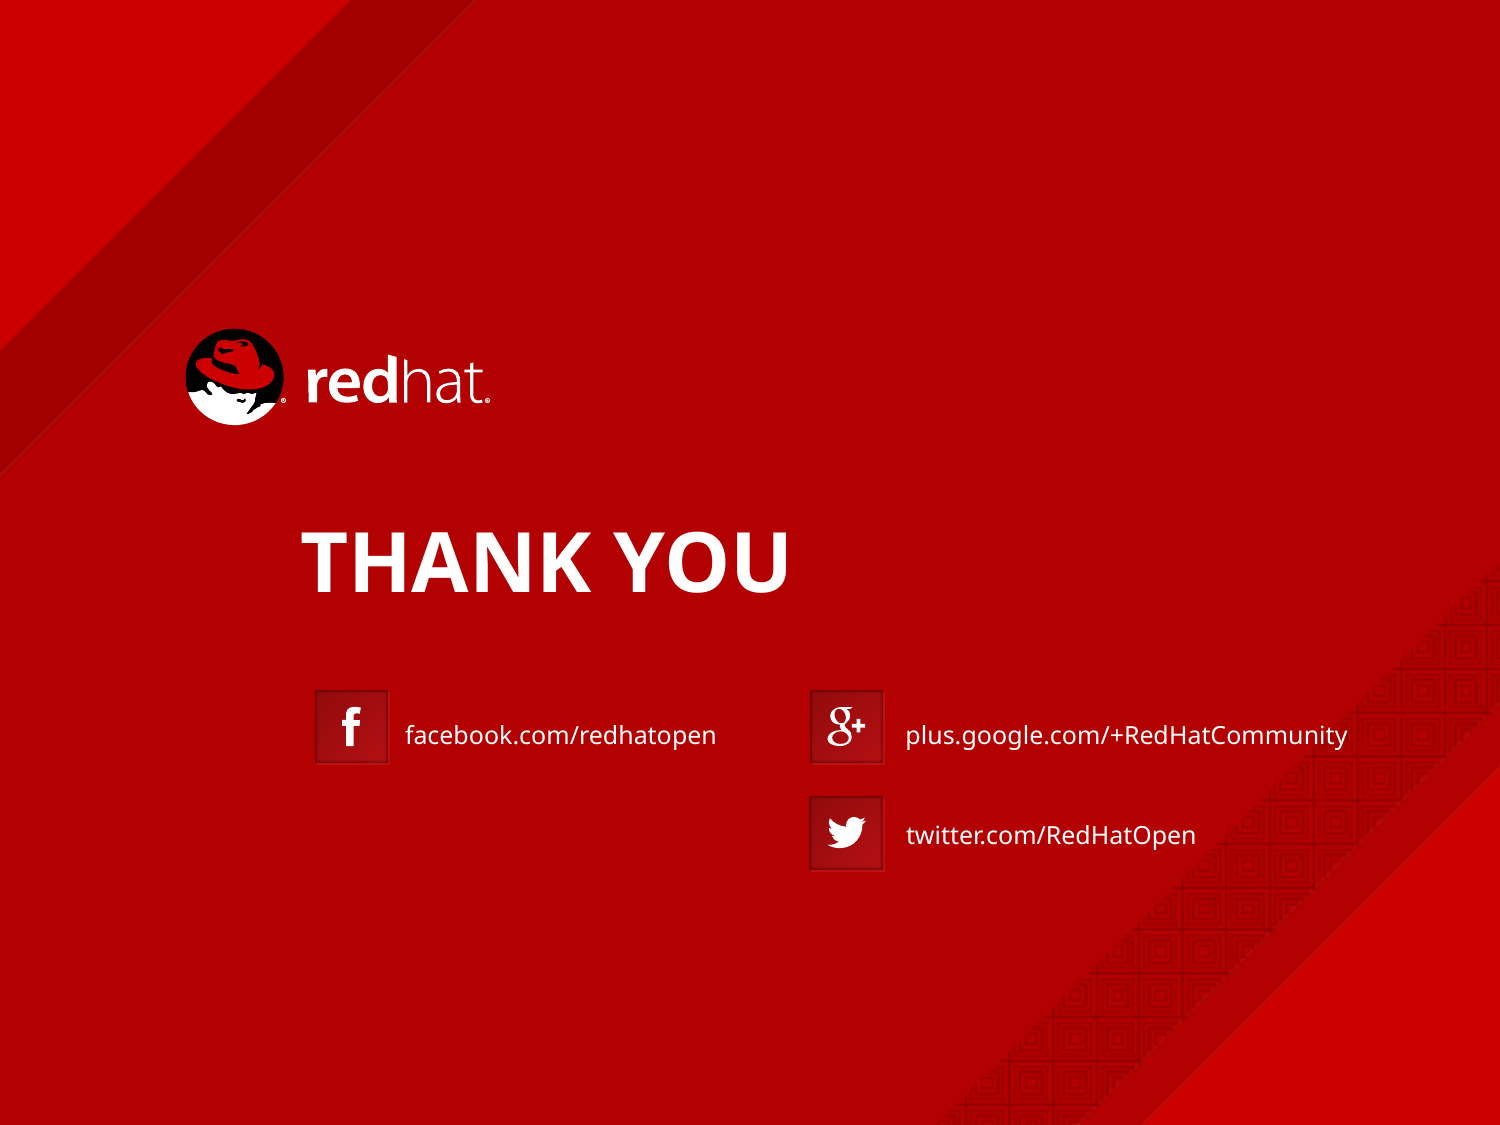

# THANK YOU
facebook.com/redhatopen
plus.google.com/+RedHatCommunity
twitter.com/RedHatOpen
FOSDEM 2018
12